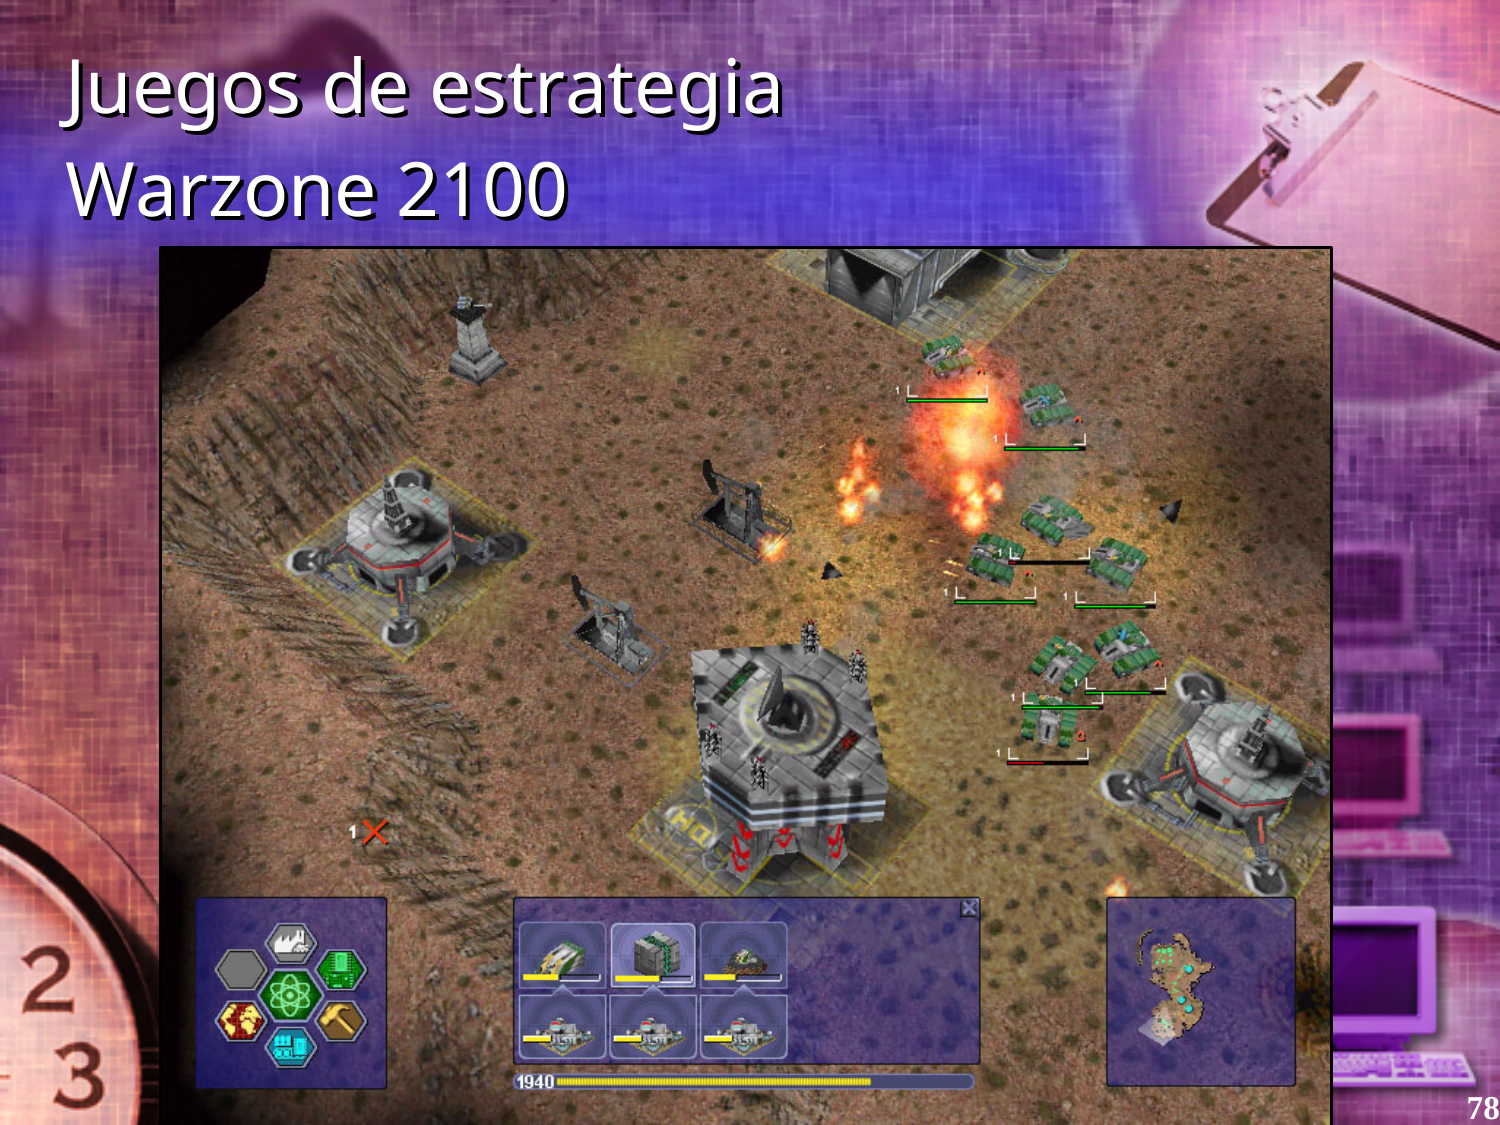

# Juegos de estrategia Warzone 2100
78